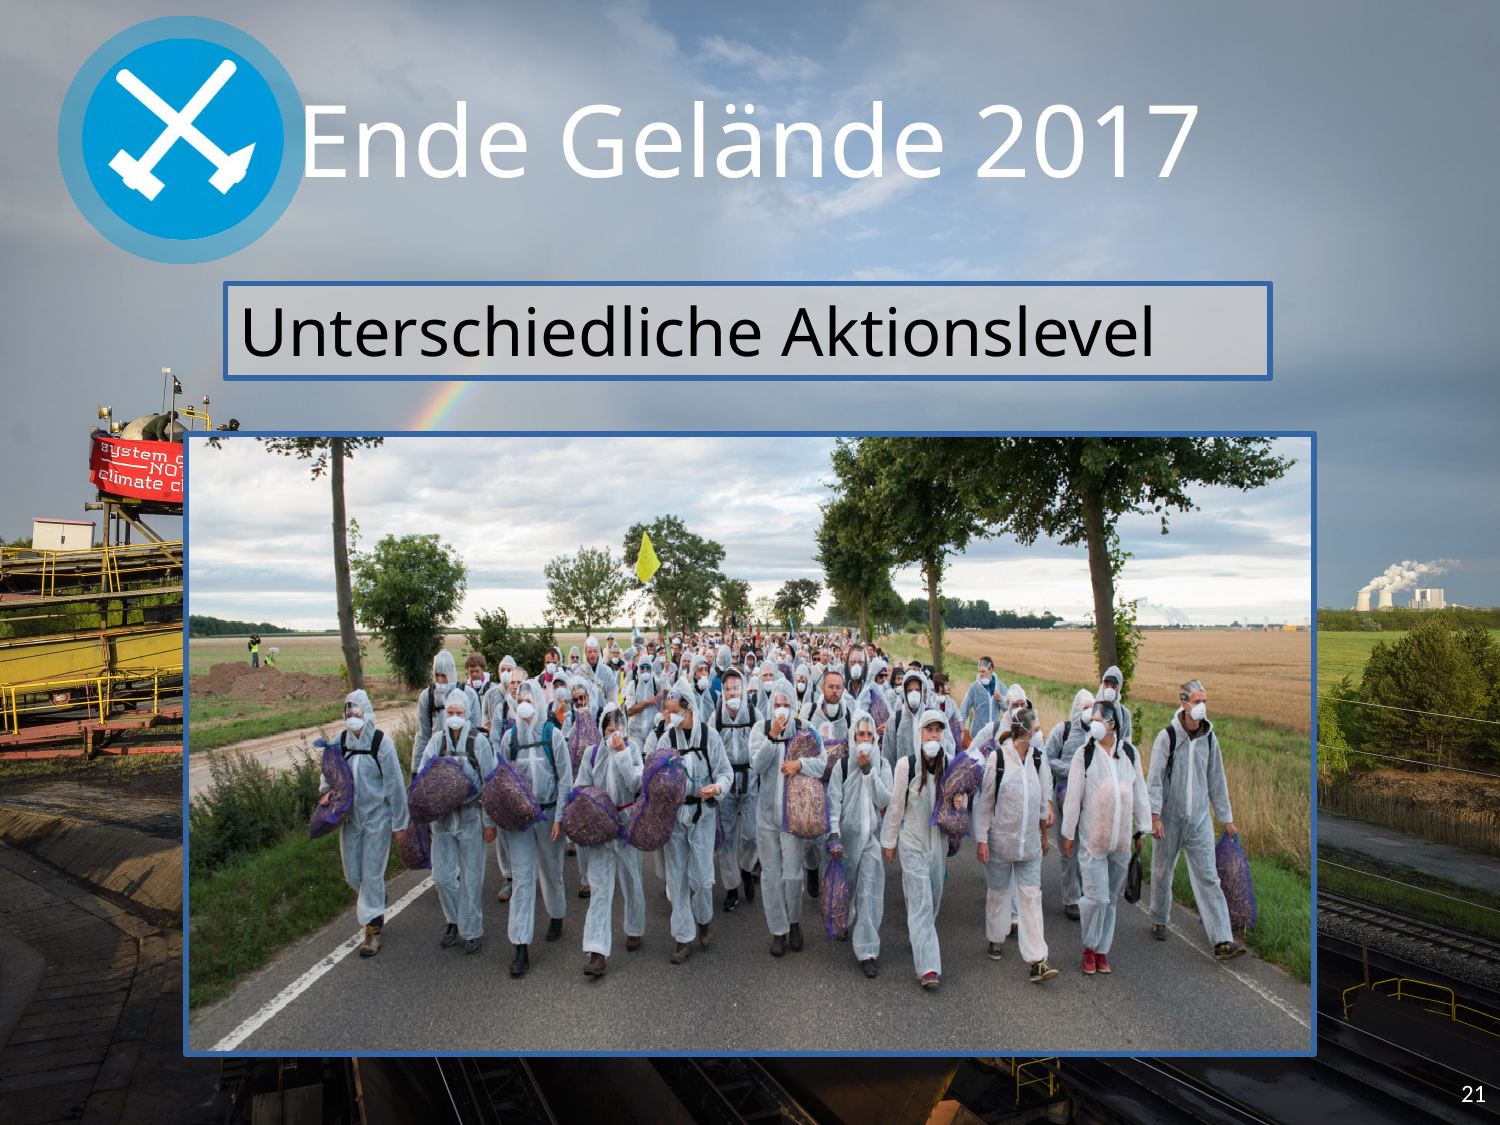

# Ende Gelände 2017
Unterschiedliche Aktionslevel
21